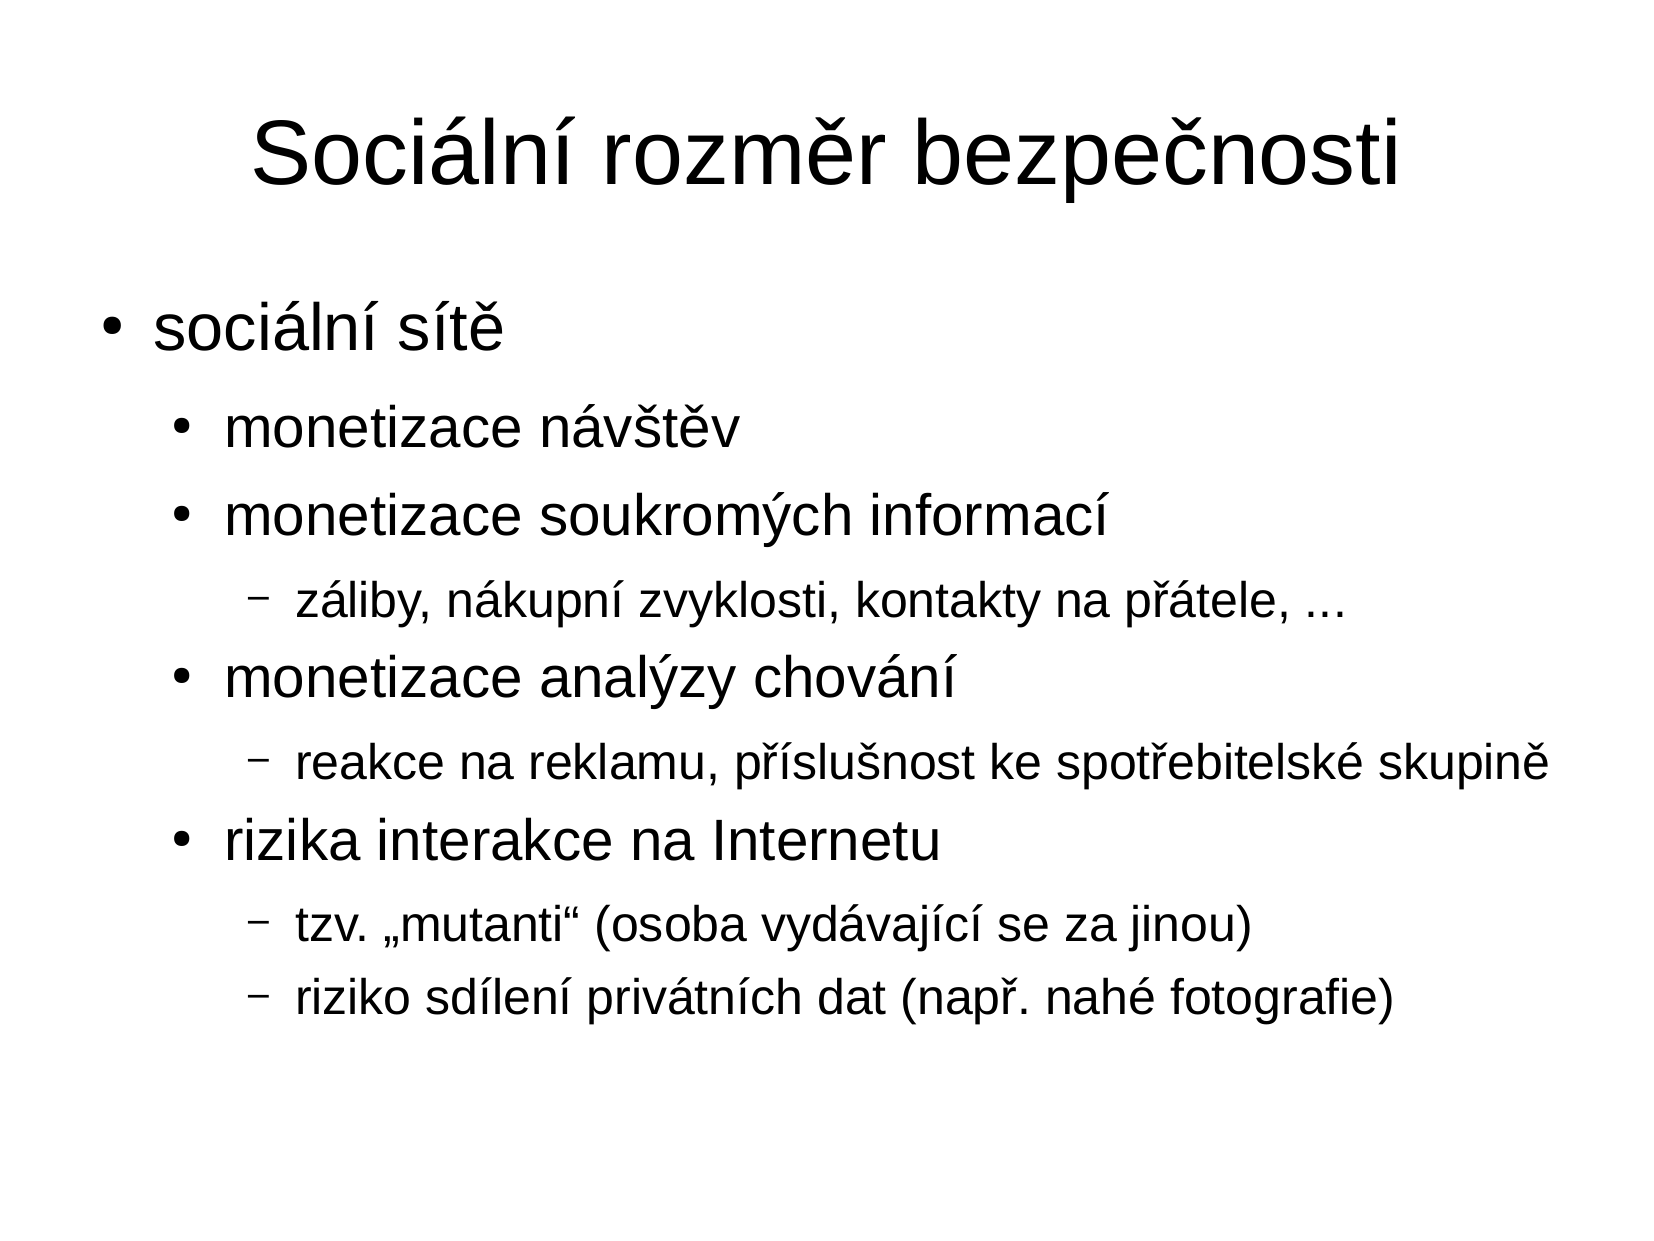

# Sociální rozměr bezpečnosti
sociální sítě
monetizace návštěv
monetizace soukromých informací
záliby, nákupní zvyklosti, kontakty na přátele, ...
monetizace analýzy chování
reakce na reklamu, příslušnost ke spotřebitelské skupině
rizika interakce na Internetu
tzv. „mutanti“ (osoba vydávající se za jinou)
riziko sdílení privátních dat (např. nahé fotografie)